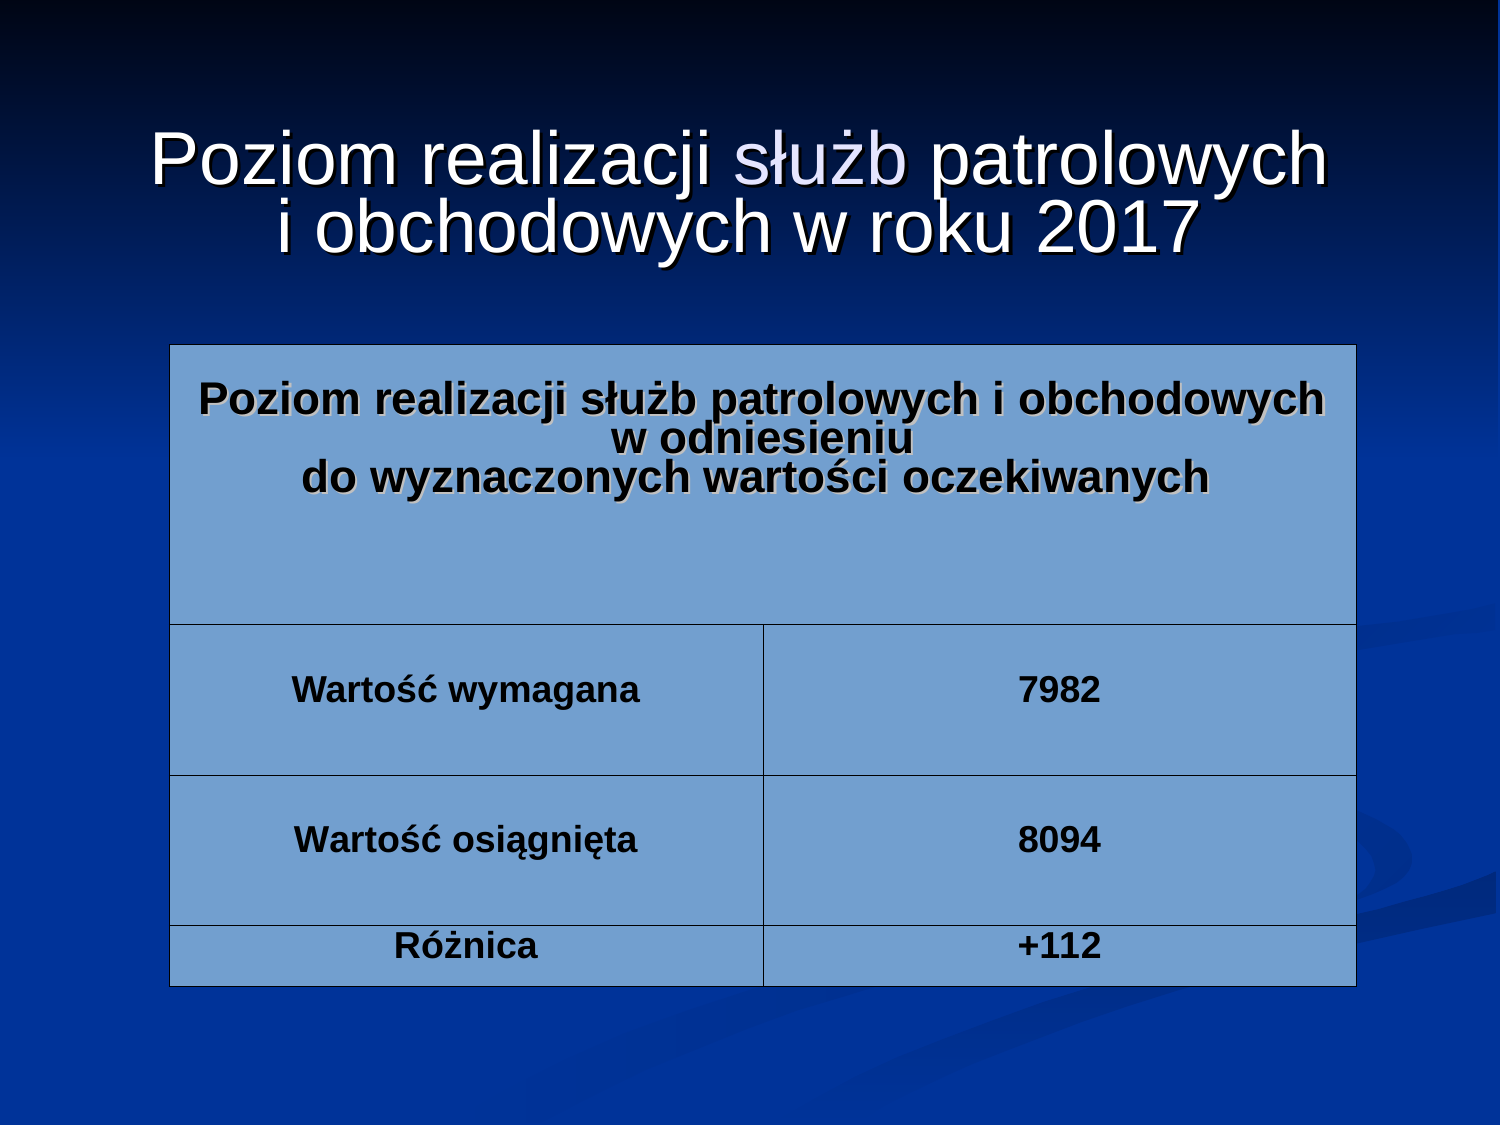

# Poziom realizacji służb patrolowych i obchodowych w roku 2017
| Poziom realizacji służb patrolowych i obchodowych w odniesieniu do wyznaczonych wartości oczekiwanych | |
| --- | --- |
| Wartość wymagana | 7982 |
| Wartość osiągnięta | 8094 |
| Różnica | +112 |